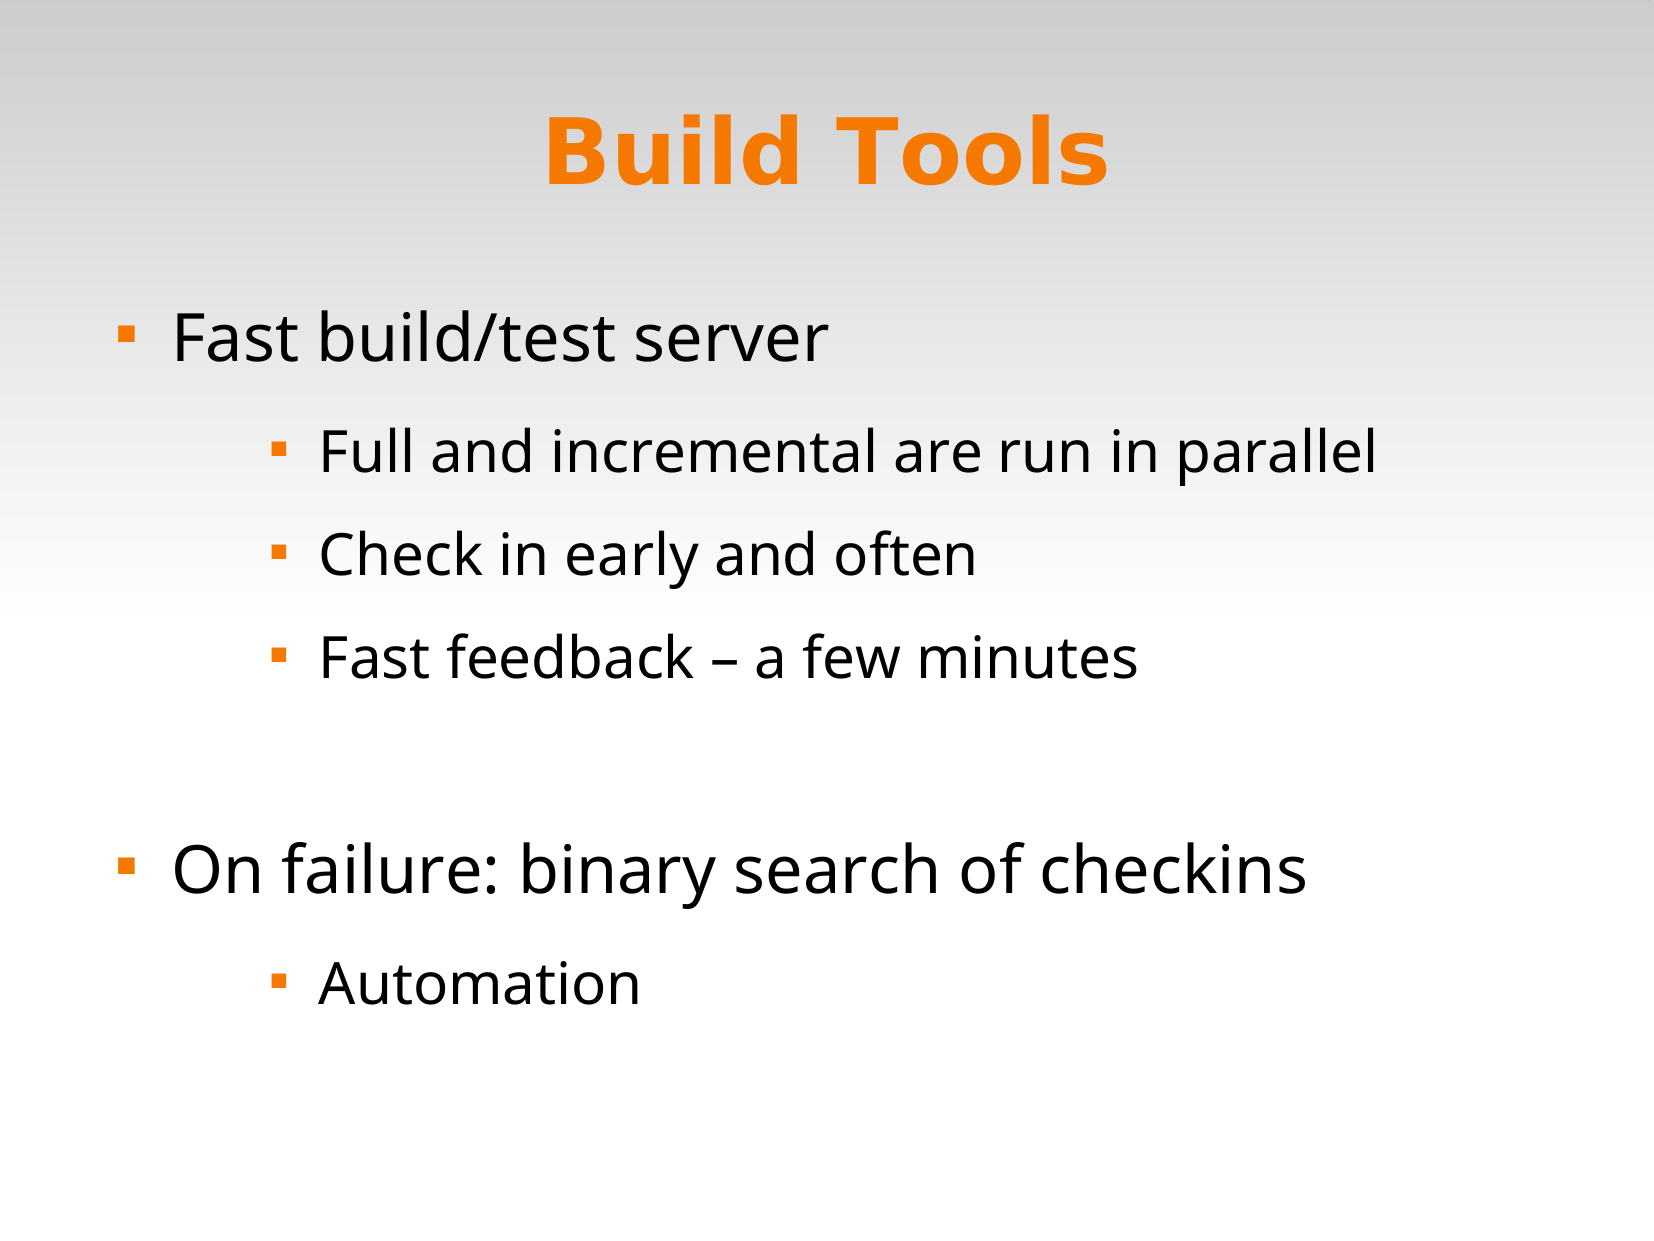

# Build Tools
Fast build/test server
Full and incremental are run in parallel
Check in early and often
Fast feedback – a few minutes
On failure: binary search of checkins
Automation